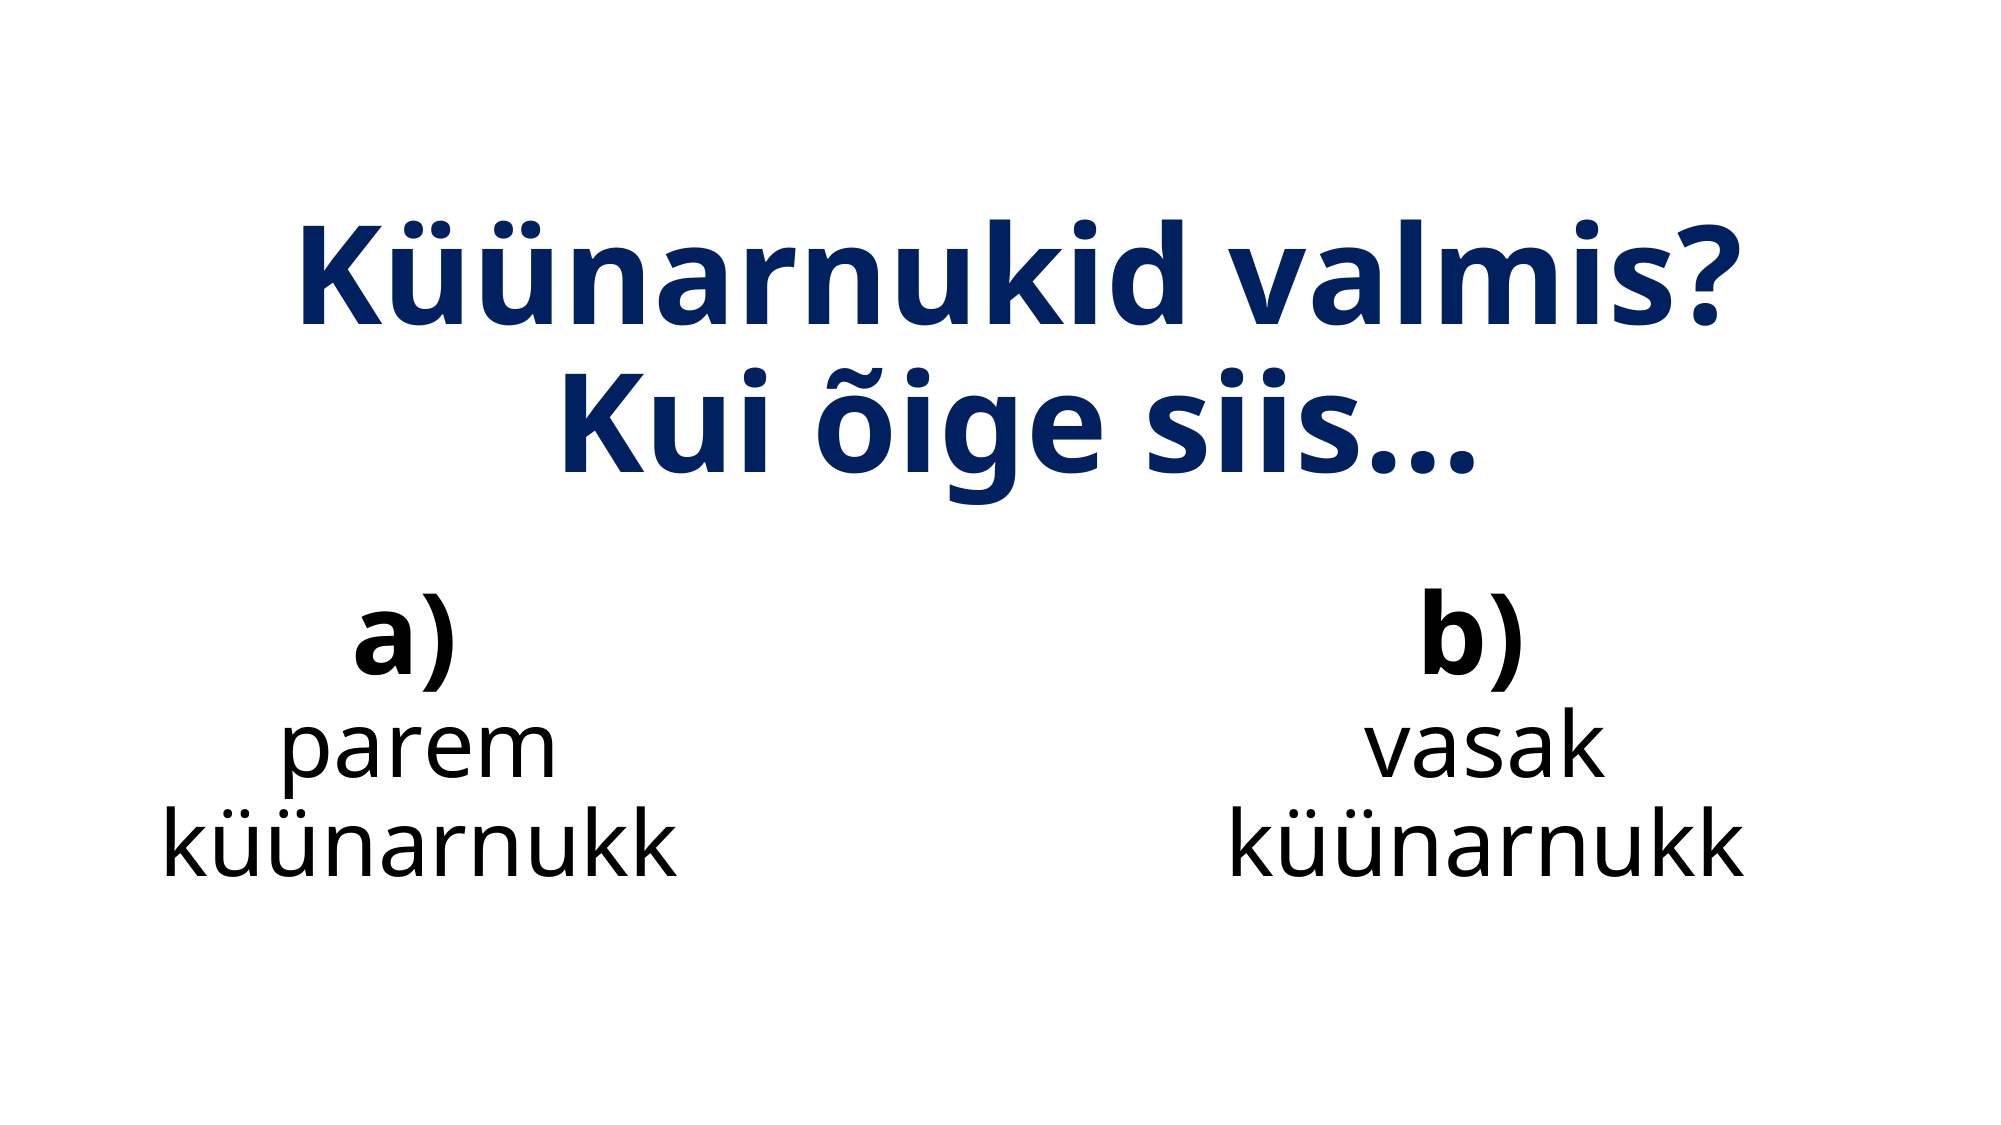

# Küünarnukid valmis? Kui õige siis…
a)
parem küünarnukk
b)
vasak
küünarnukk